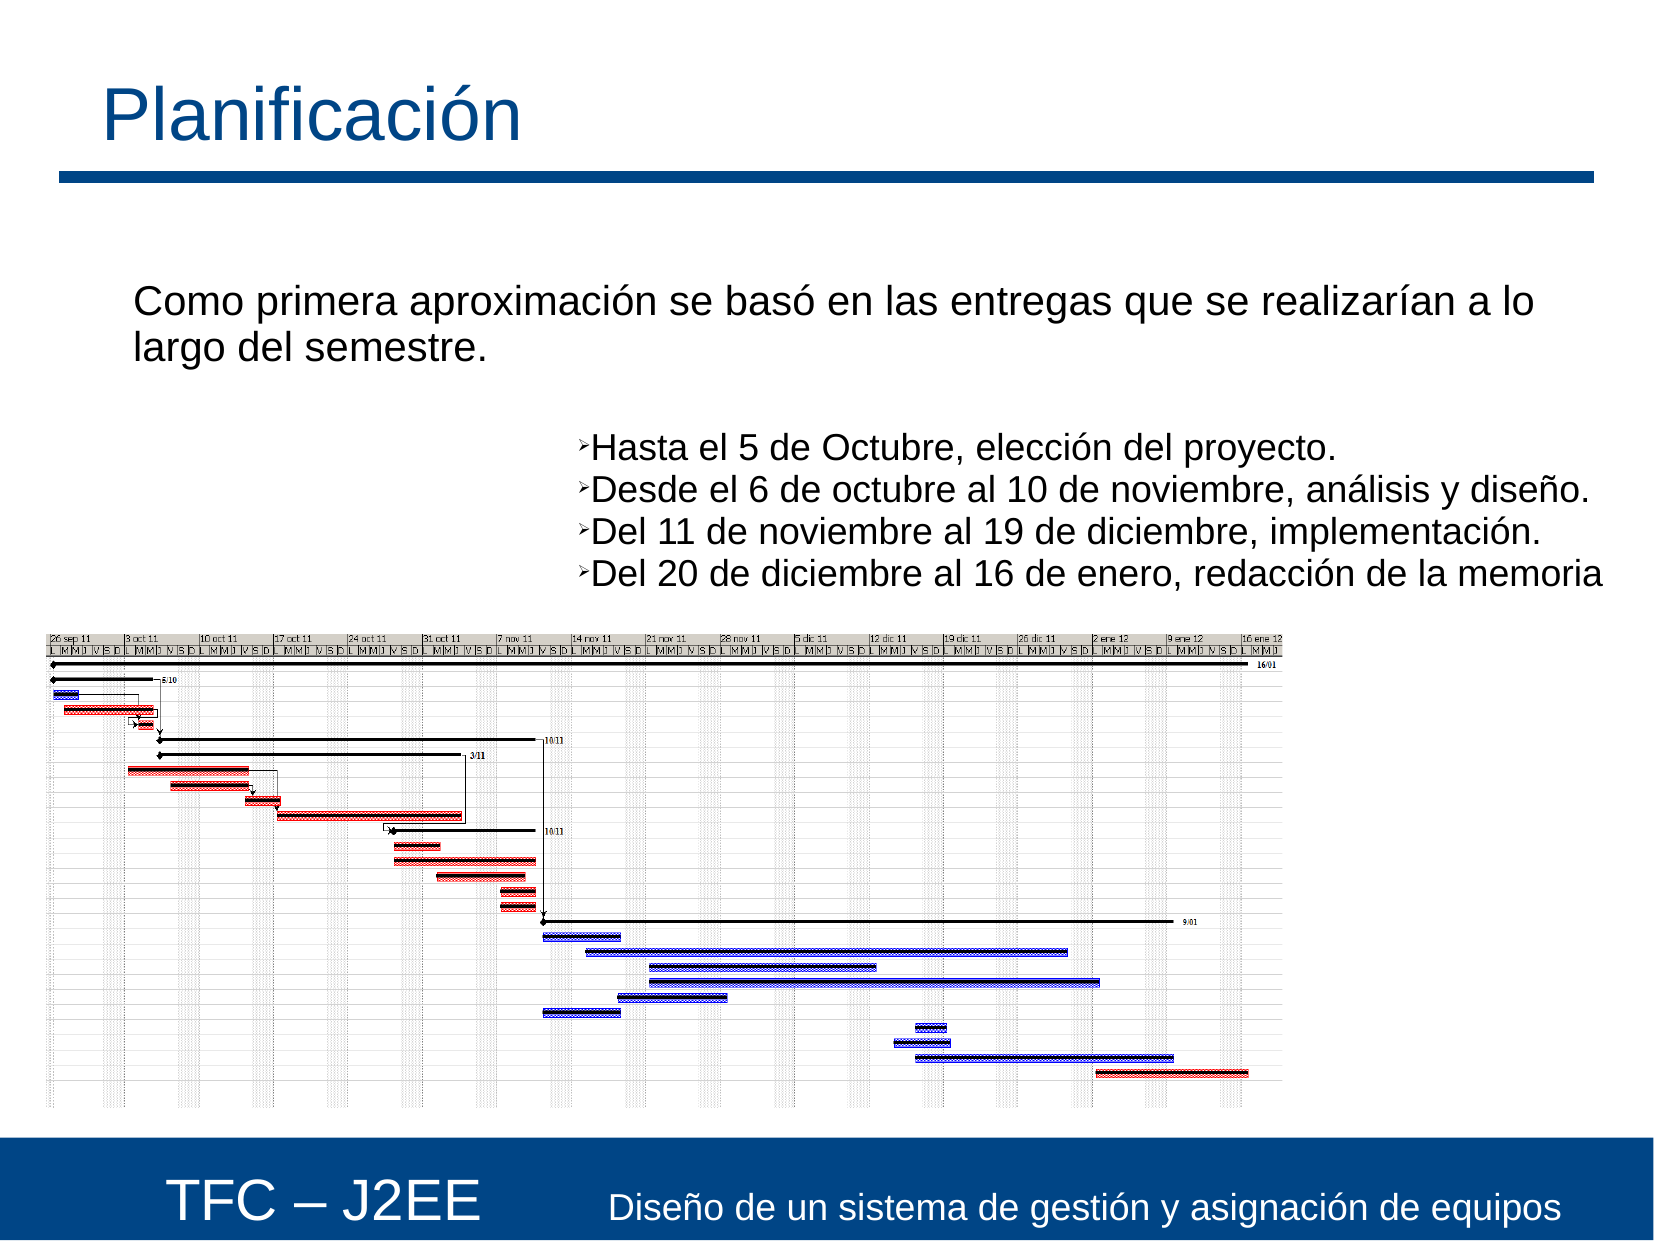

Planificación
Como primera aproximación se basó en las entregas que se realizarían a lo largo del semestre.
Hasta el 5 de Octubre, elección del proyecto.
Desde el 6 de octubre al 10 de noviembre, análisis y diseño.
Del 11 de noviembre al 19 de diciembre, implementación.
Del 20 de diciembre al 16 de enero, redacción de la memoria
# TFC – J2EE		Diseño de un sistema de gestión y asignación de equipos